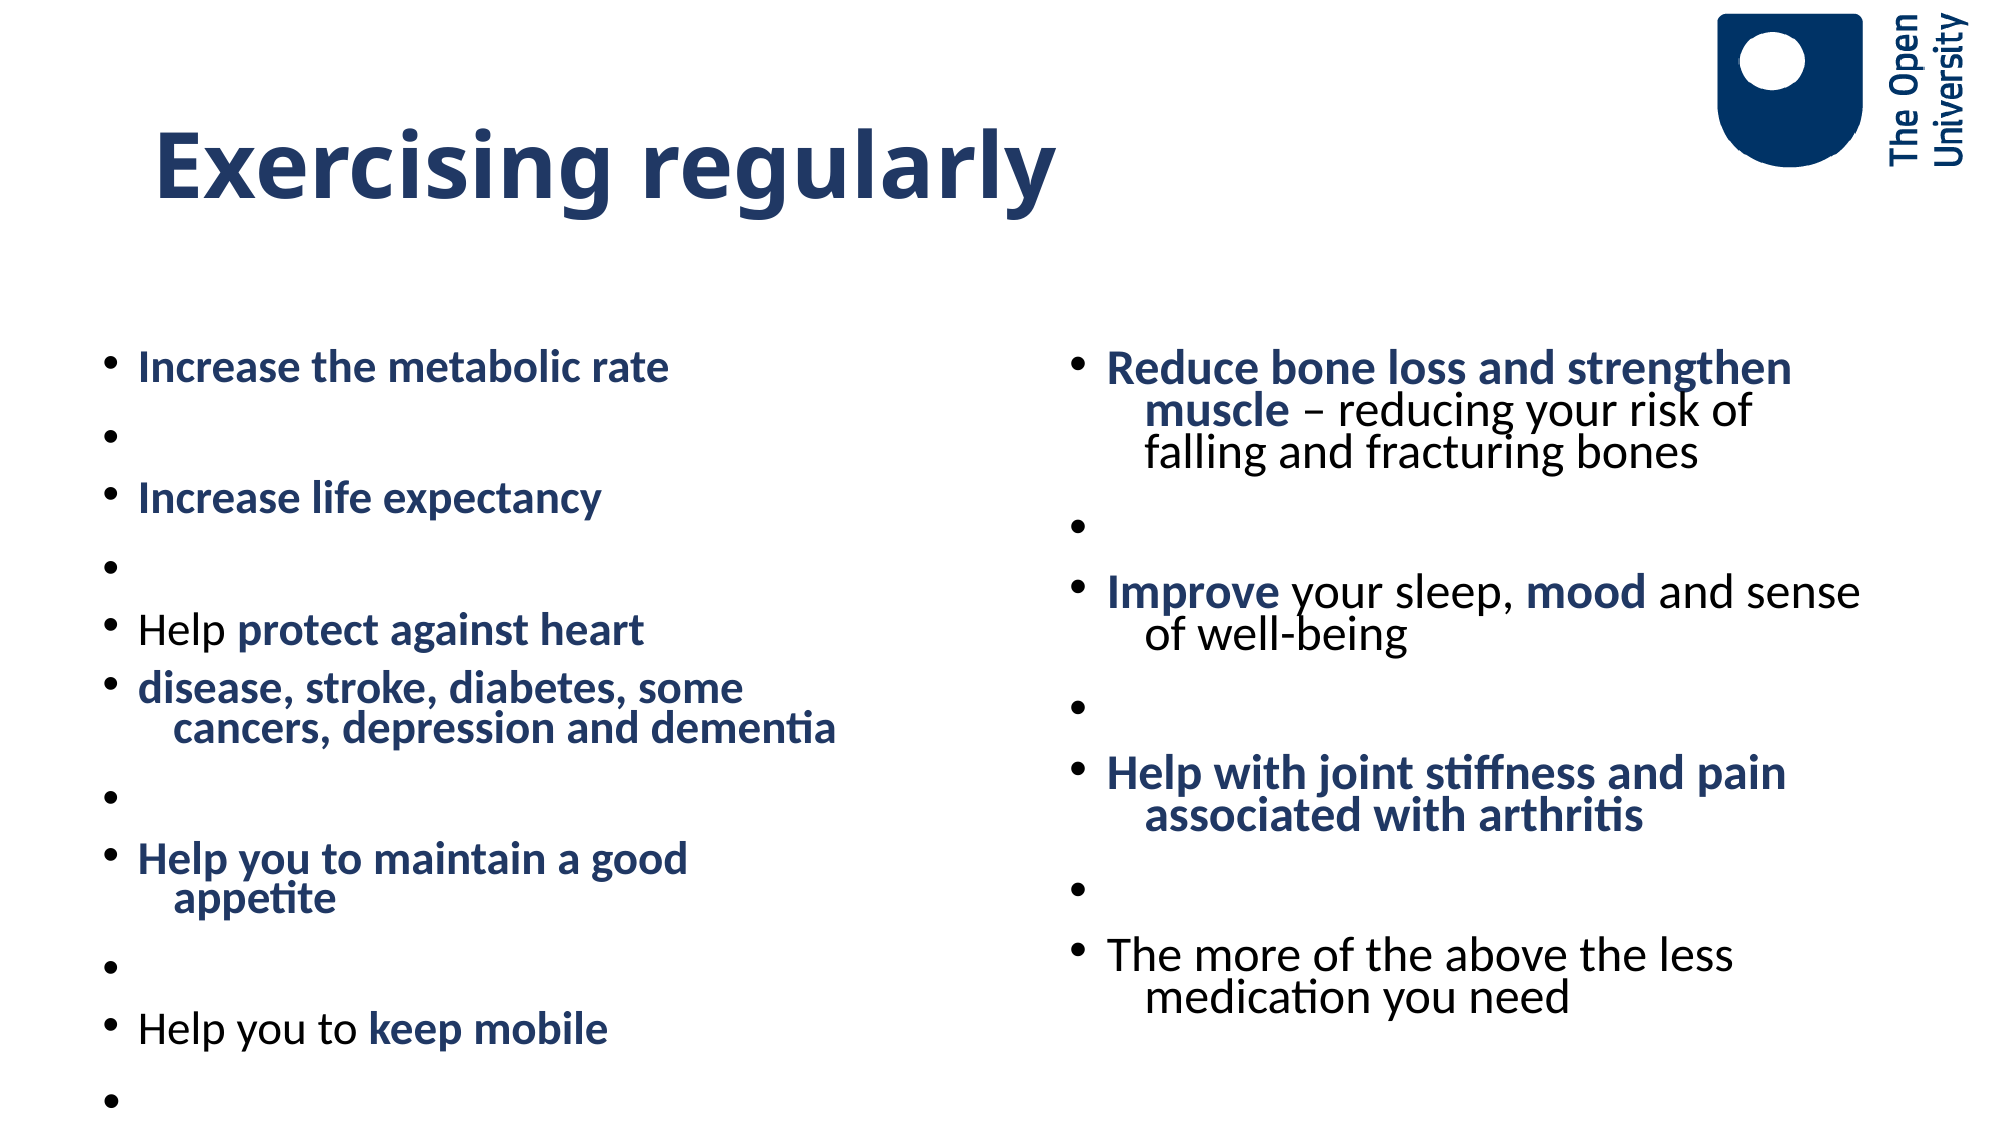

# Exercising regularly
Increase the metabolic rate
Increase life expectancy
Help protect against heart
disease, stroke, diabetes, some cancers, depression and dementia
Help you to maintain a good appetite
Help you to keep mobile
Reduce bone loss and strengthen muscle – reducing your risk of falling and fracturing bones
Improve your sleep, mood and sense of well-being
Help with joint stiffness and pain associated with arthritis
The more of the above the less medication you need